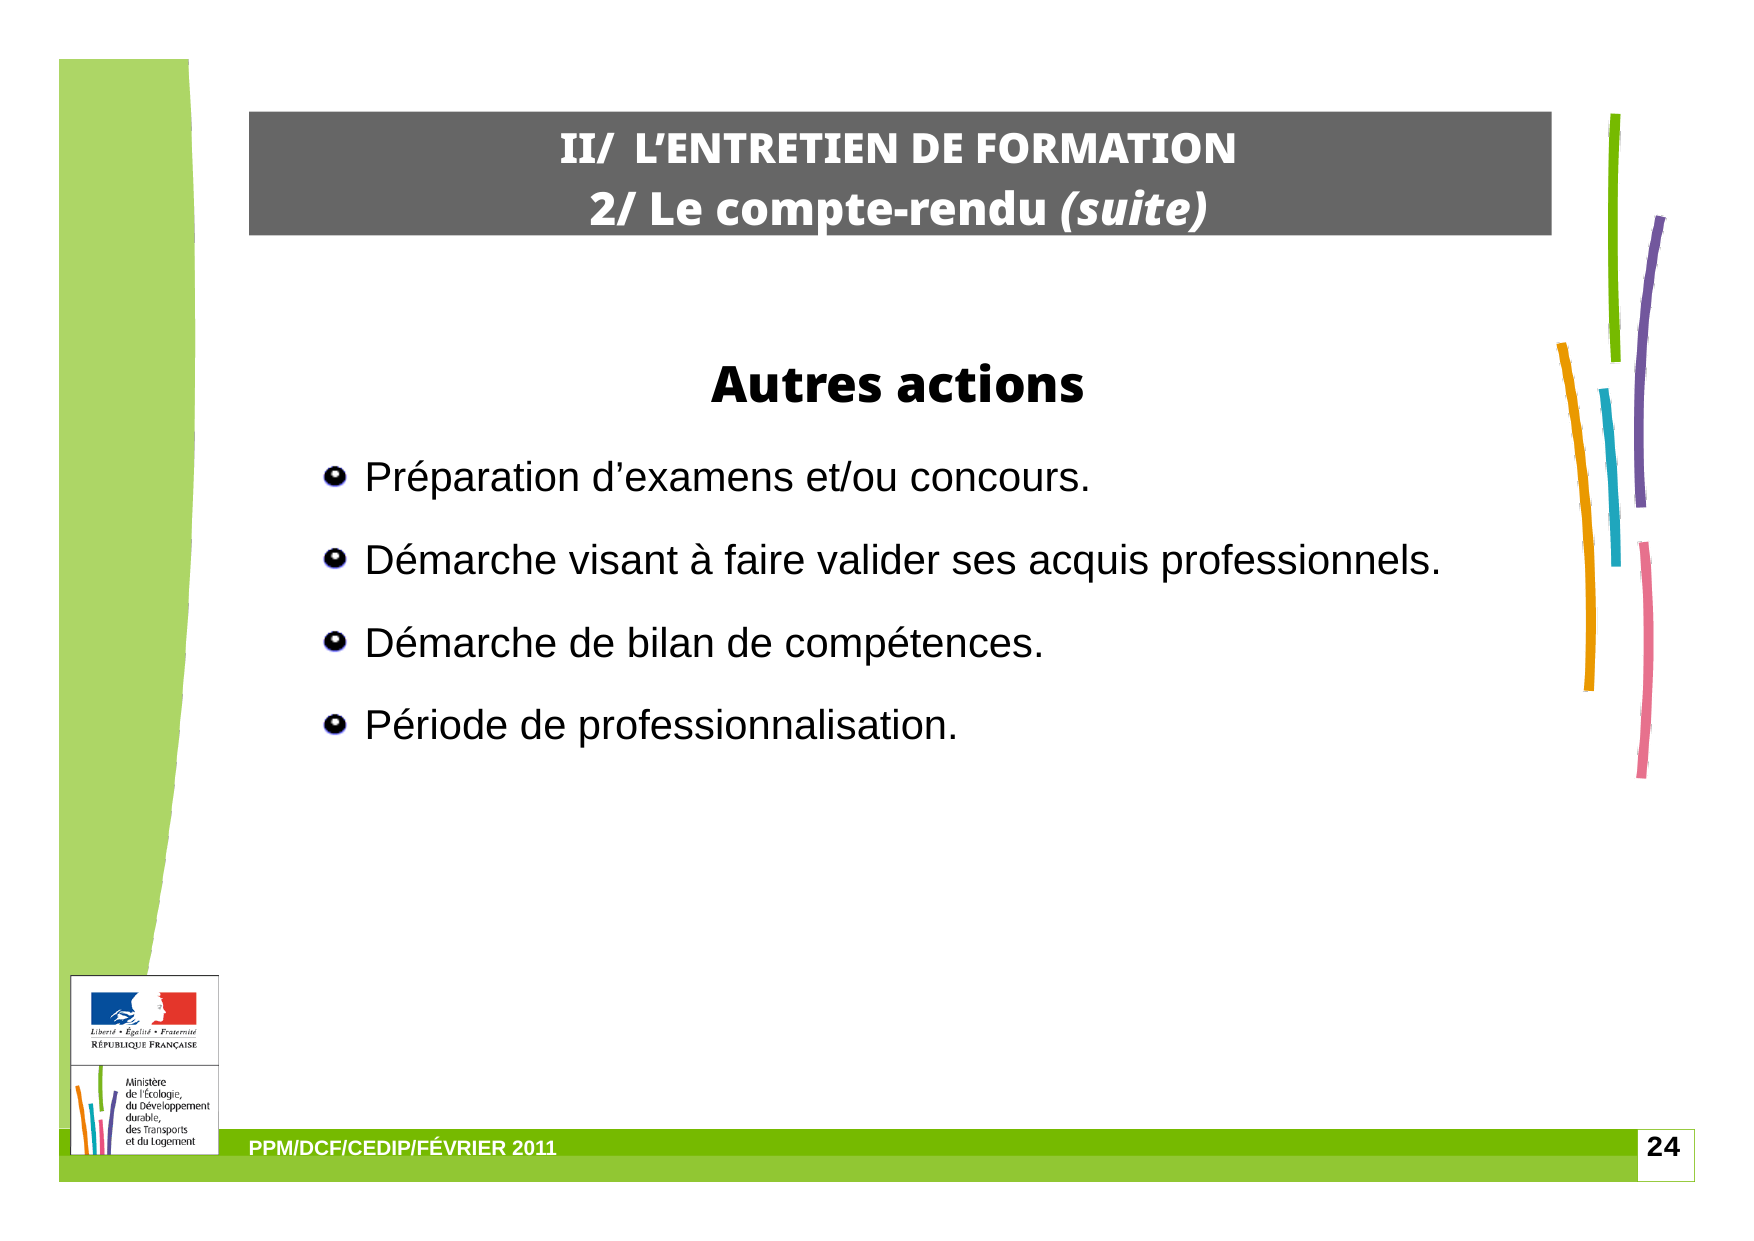

II/	L’ENTRETIEN DE FORMATION
2/ Le compte-rendu (suite)
Autres actions
Préparation d’examens et/ou concours.
Démarche visant à faire valider ses acquis professionnels.
Démarche de bilan de compétences.
Période de professionnalisation.
PPM/DCF/CEDIP/FÉVRIER 2011
24